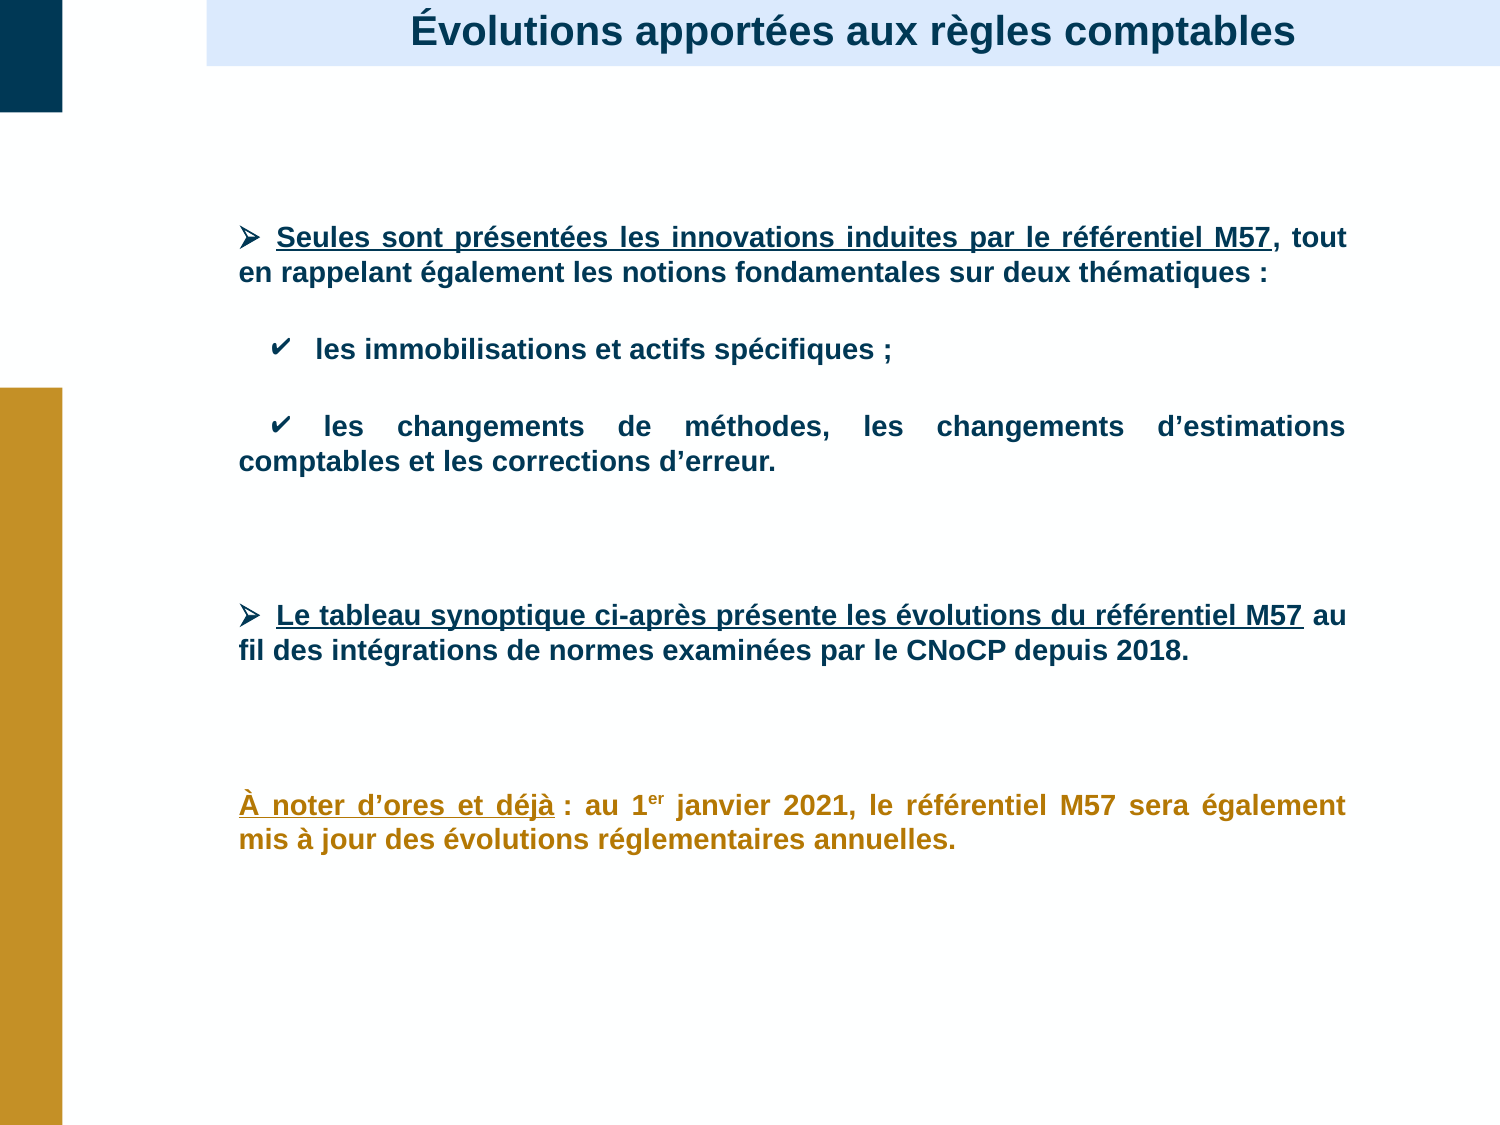

Évolutions apportées aux règles comptables
#  Seules sont présentées les innovations induites par le référentiel M57, tout en rappelant également les notions fondamentales sur deux thématiques :
les immobilisations et actifs spécifiques ;
 les changements de méthodes, les changements d’estimations comptables et les corrections d’erreur.
 Le tableau synoptique ci-après présente les évolutions du référentiel M57 au fil des intégrations de normes examinées par le CNoCP depuis 2018.
À noter d’ores et déjà : au 1er janvier 2021, le référentiel M57 sera également mis à jour des évolutions réglementaires annuelles.